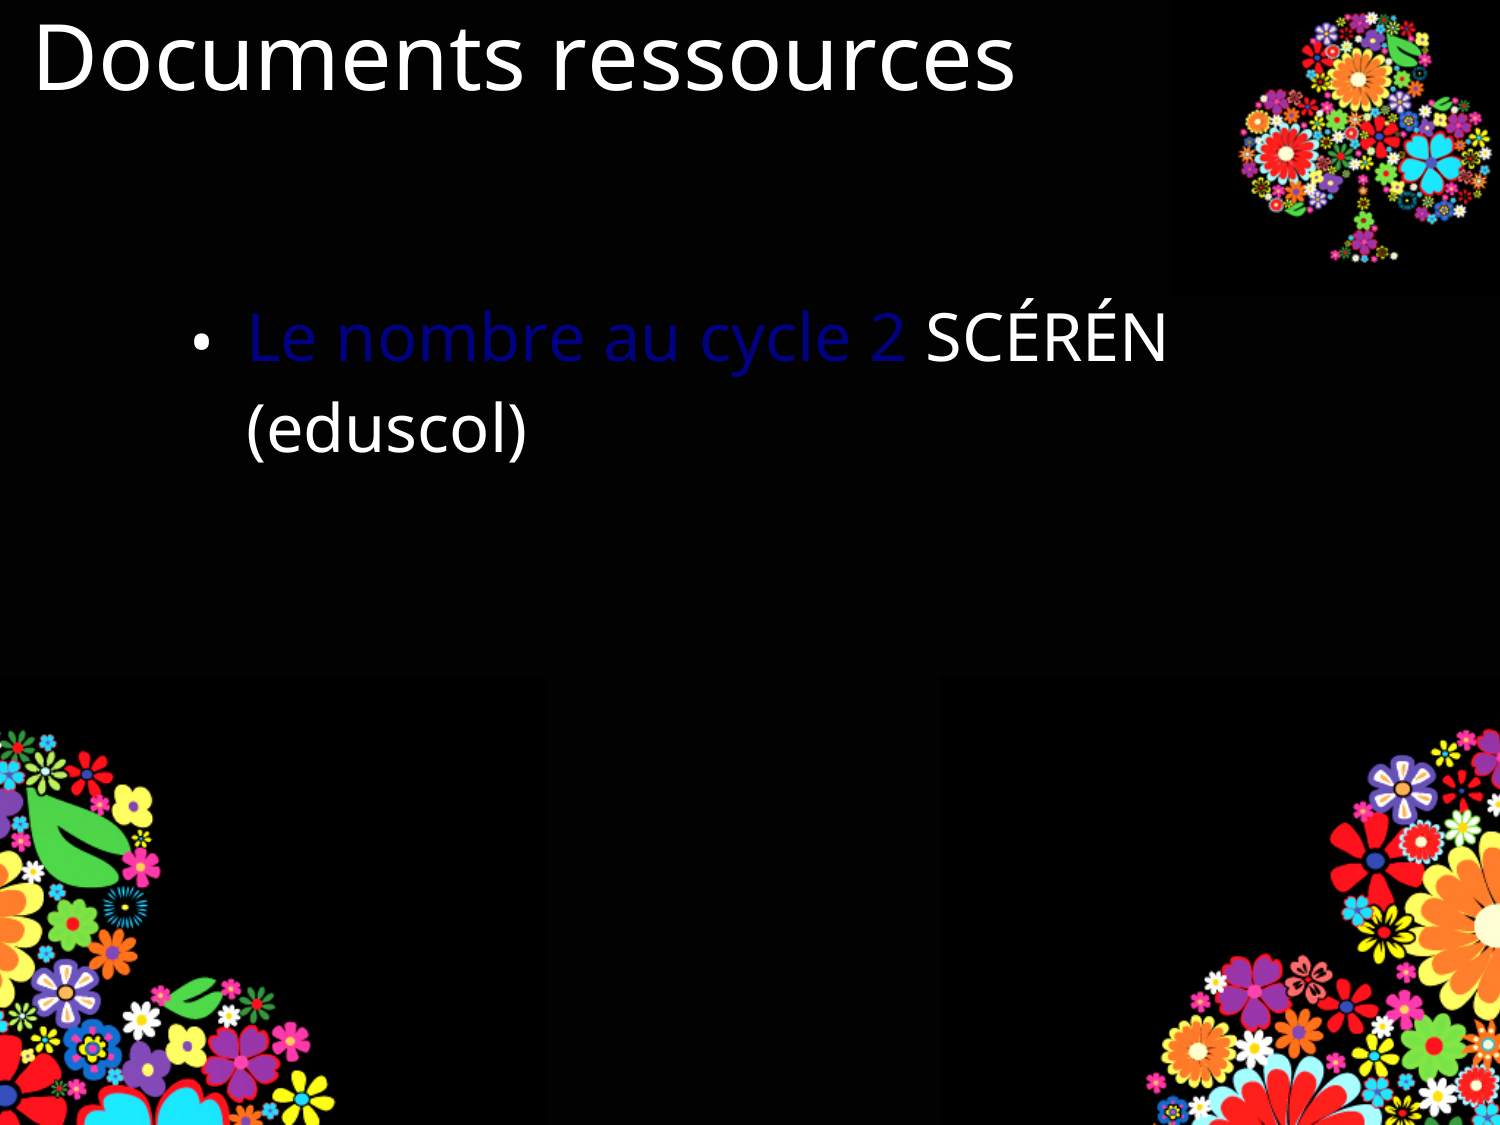

# Documents ressources
Le nombre au cycle 2 SCÉRÉN (eduscol)